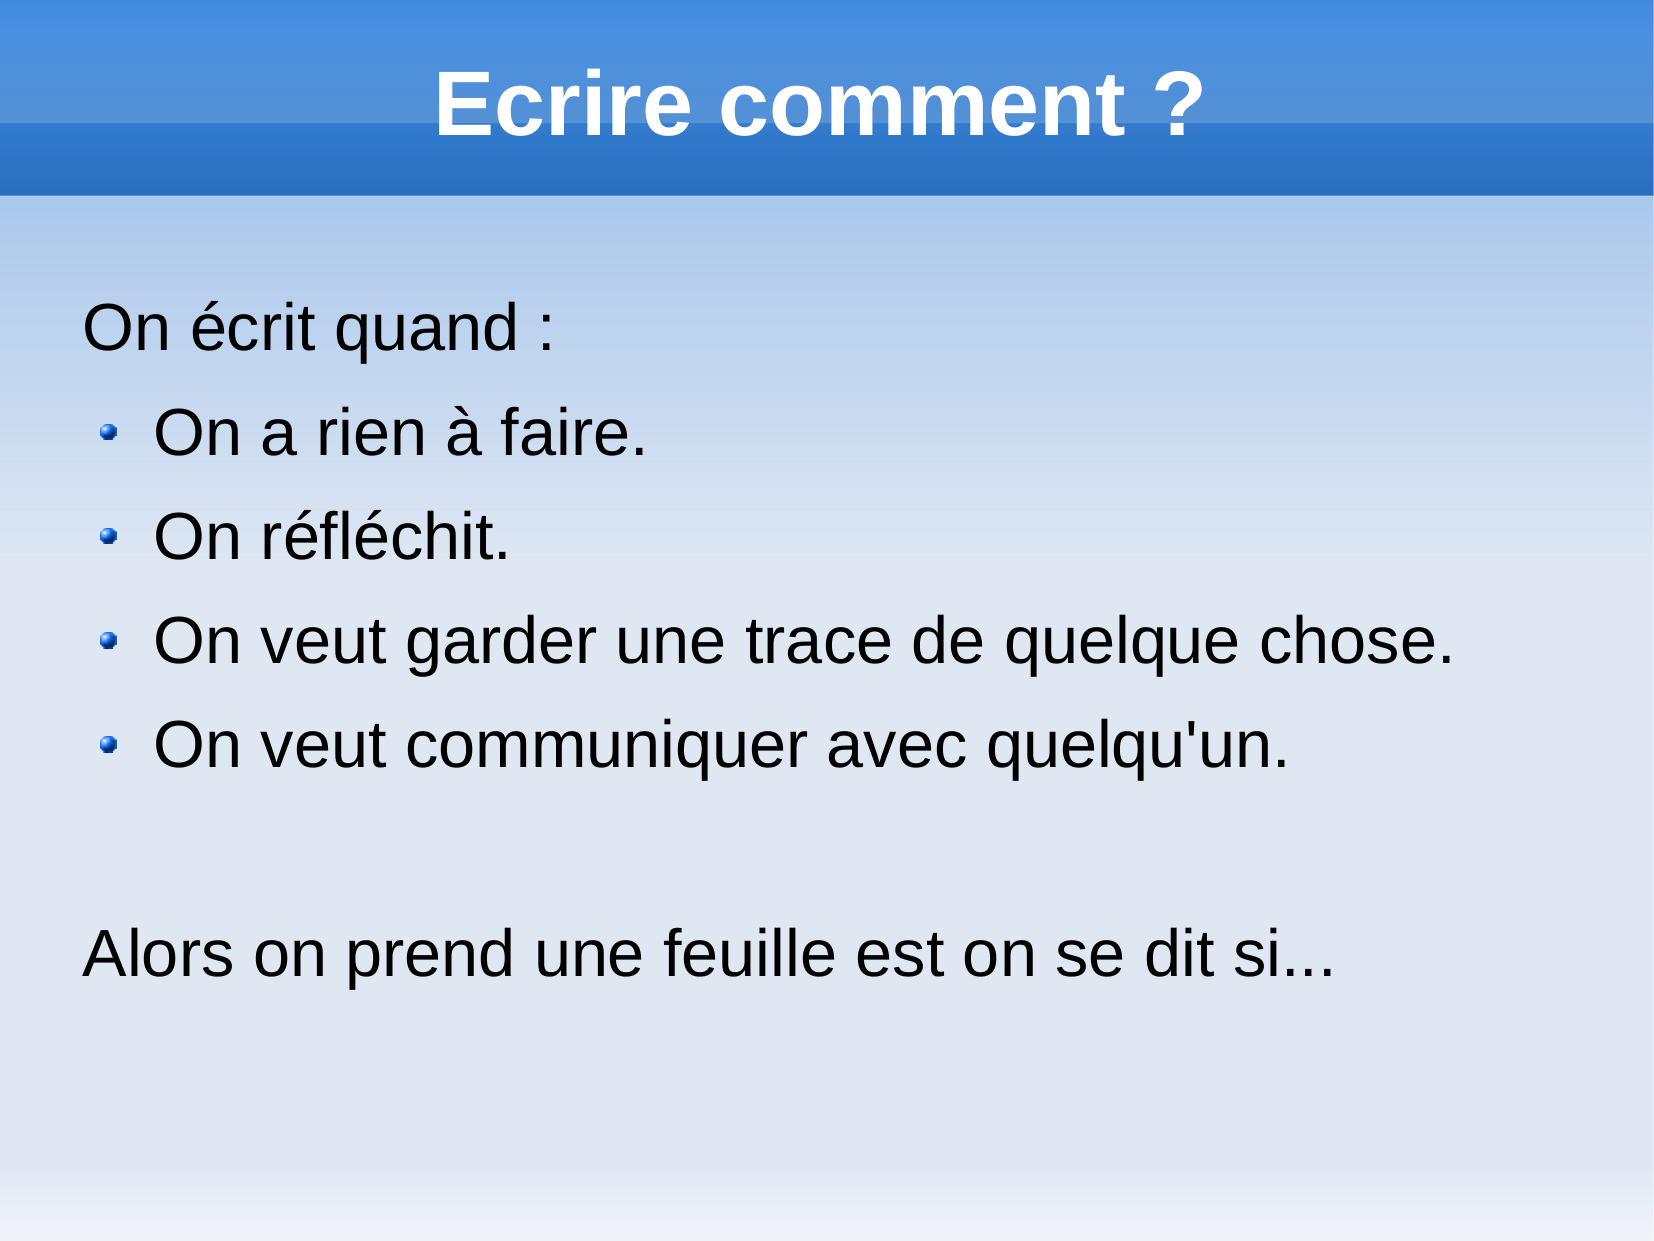

# Ecrire comment ?
On écrit quand :
On a rien à faire.
On réfléchit.
On veut garder une trace de quelque chose.
On veut communiquer avec quelqu'un.
Alors on prend une feuille est on se dit si...